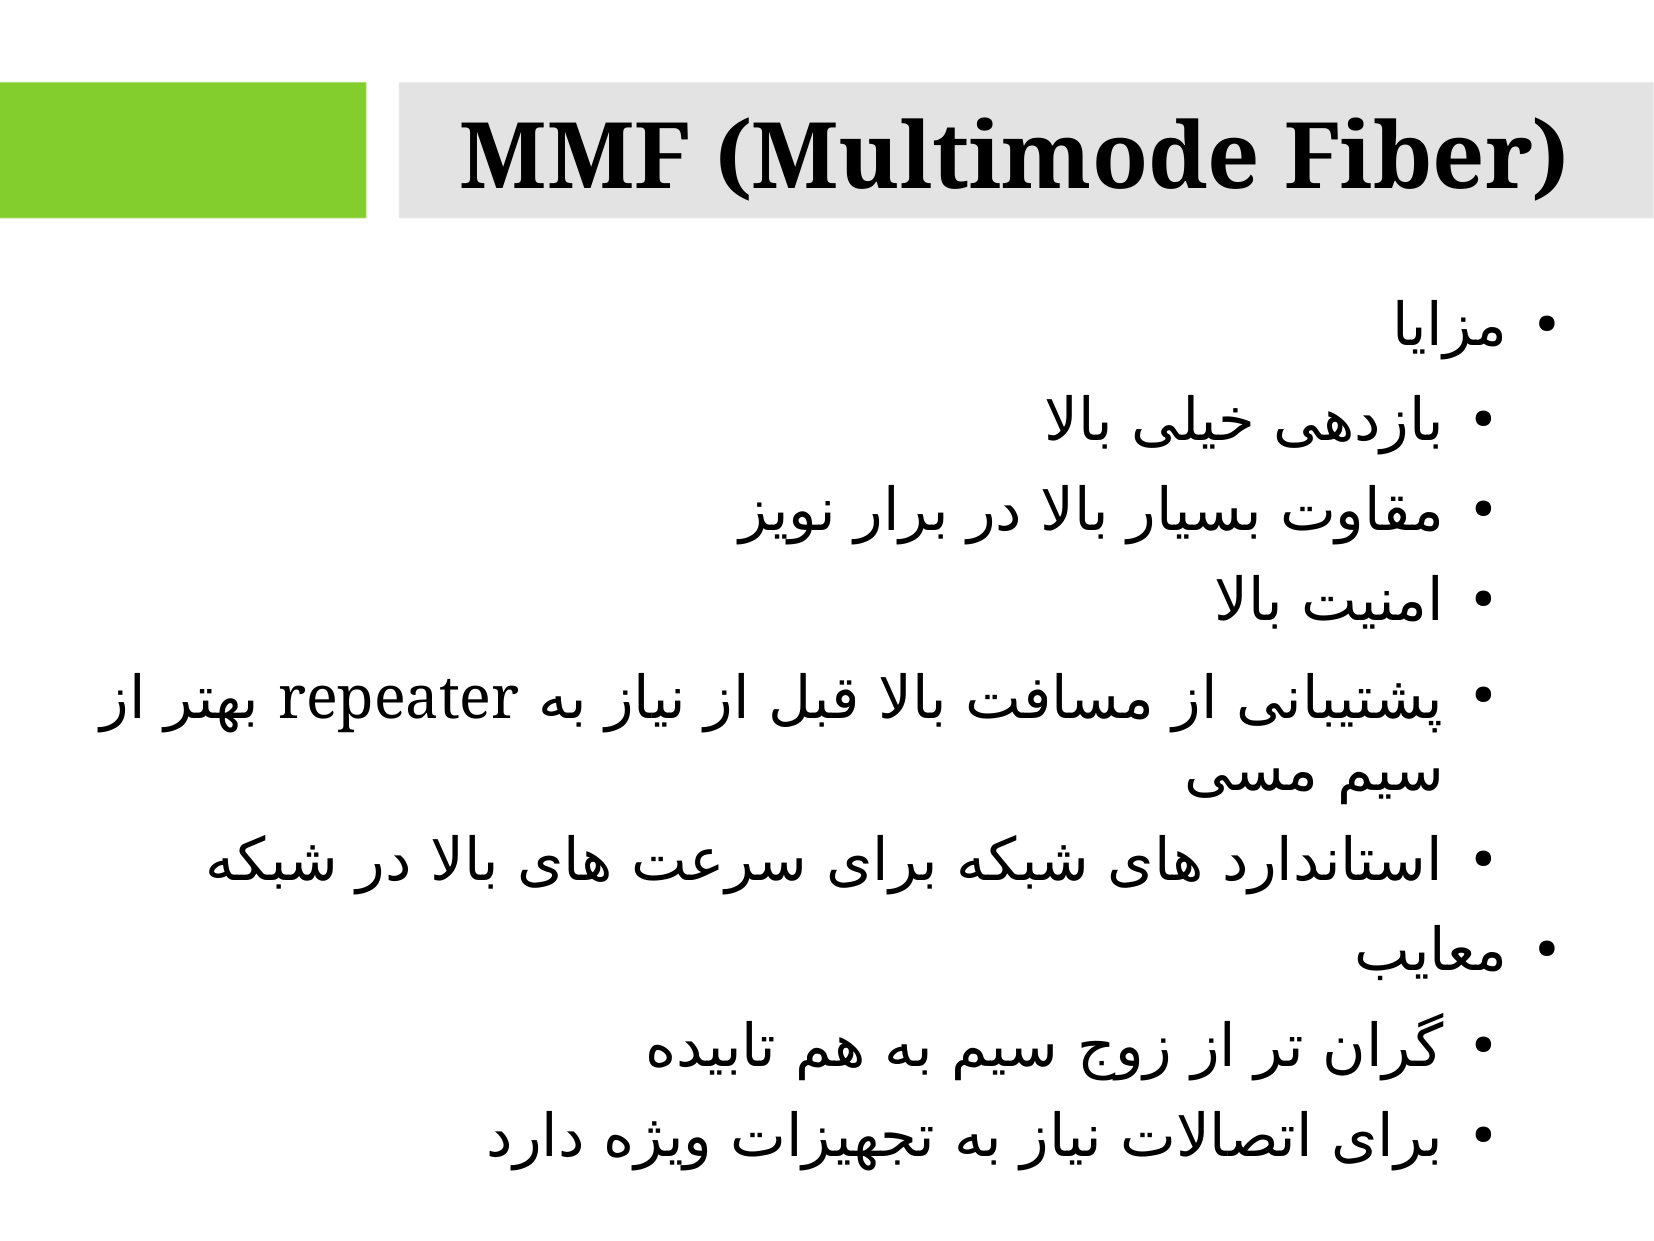

# MMF (Multimode Fiber)
مزایا
بازدهی خیلی بالا
مقاوت بسیار بالا در برار نویز
امنیت بالا
پشتیبانی از مسافت بالا قبل از نیاز به repeater بهتر از سیم مسی
استاندارد های شبکه برای سرعت های بالا در شبکه
معایب
گران تر از زوج سیم به هم تابیده
برای اتصالات نیاز به تجهیزات ویژه دارد